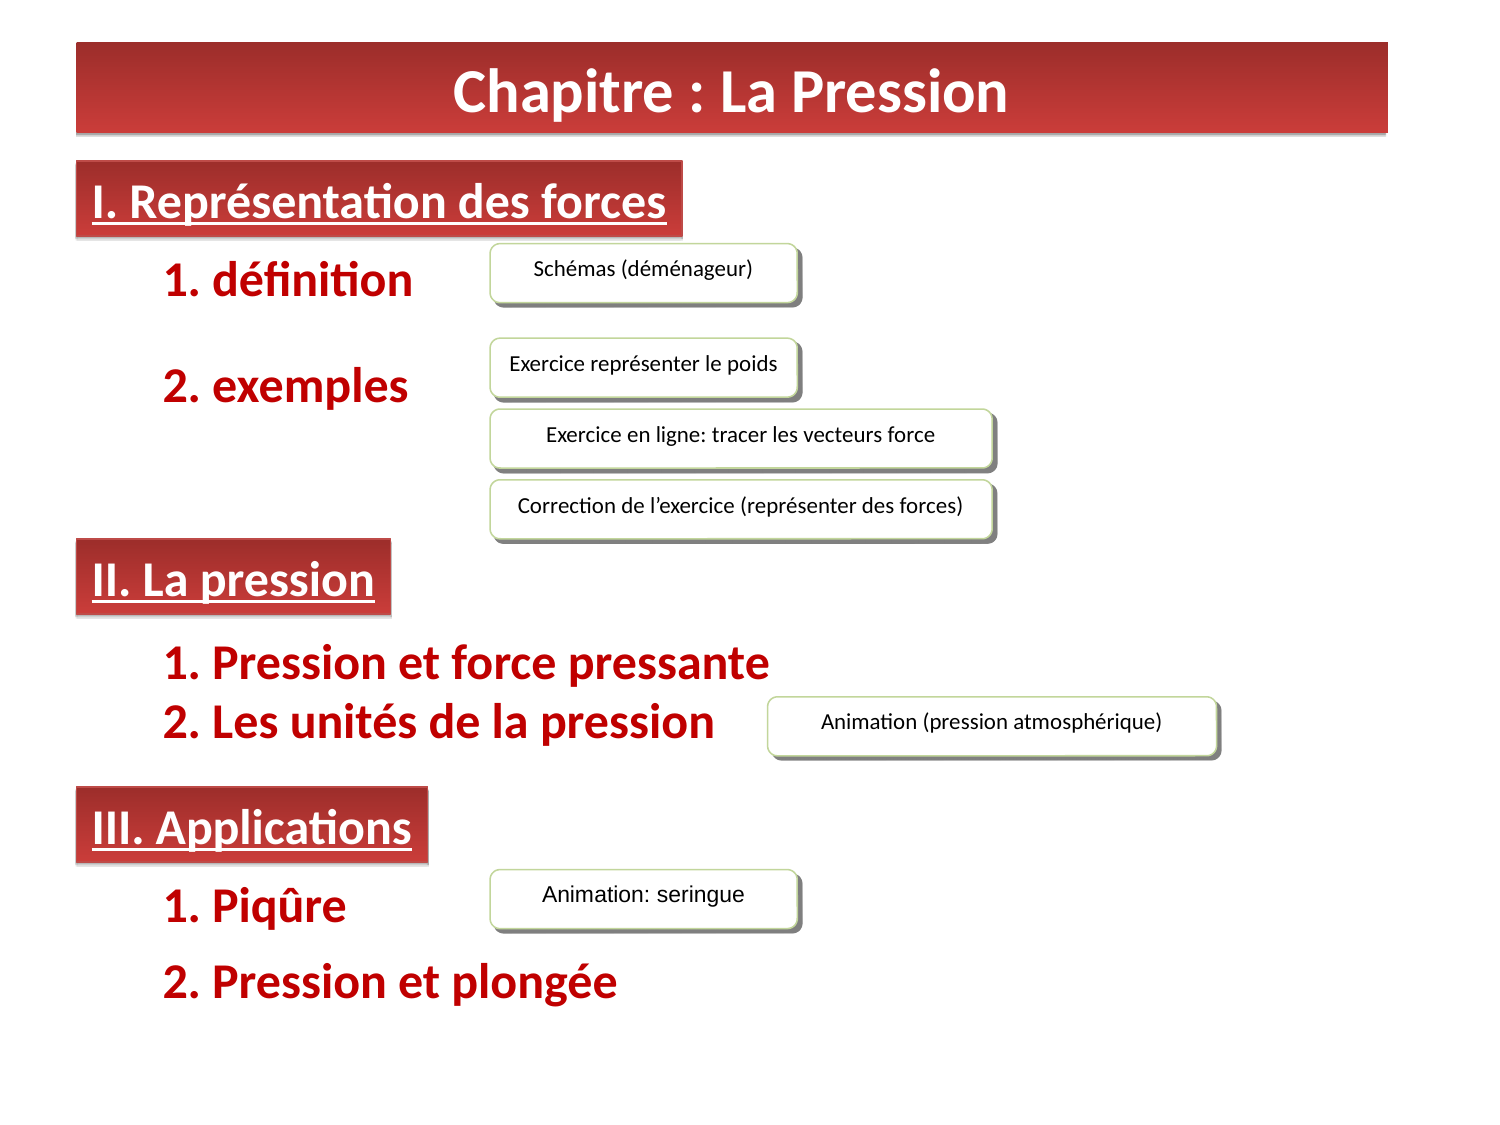

Chapitre : La Pression
I. Représentation des forces
1. définition
Schémas (déménageur)
Exercice représenter le poids
2. exemples
Exercice en ligne: tracer les vecteurs force
Correction de l’exercice (représenter des forces)
II. La pression
1. Pression et force pressante
2. Les unités de la pression
Animation (pression atmosphérique)
III. Applications
1. Piqûre
Animation: seringue
2. Pression et plongée